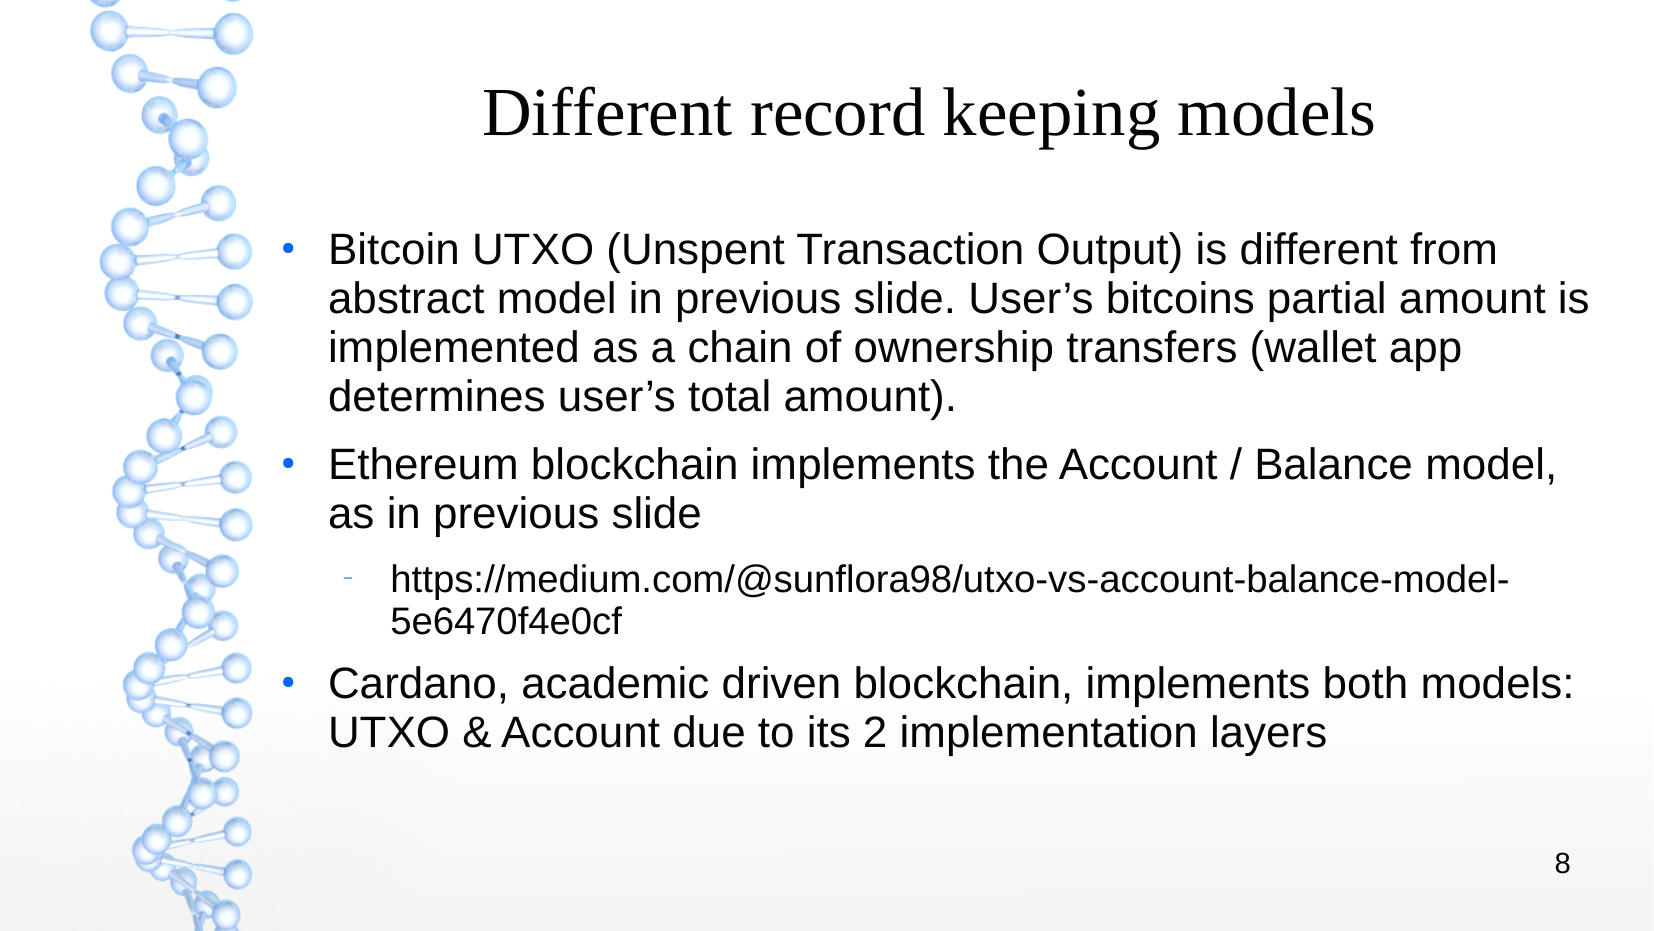

# Different record keeping models
Bitcoin UTXO (Unspent Transaction Output) is different from abstract model in previous slide. User’s bitcoins partial amount is implemented as a chain of ownership transfers (wallet app determines user’s total amount).
Ethereum blockchain implements the Account / Balance model, as in previous slide
https://medium.com/@sunflora98/utxo-vs-account-balance-model-5e6470f4e0cf
Cardano, academic driven blockchain, implements both models: UTXO & Account due to its 2 implementation layers
8